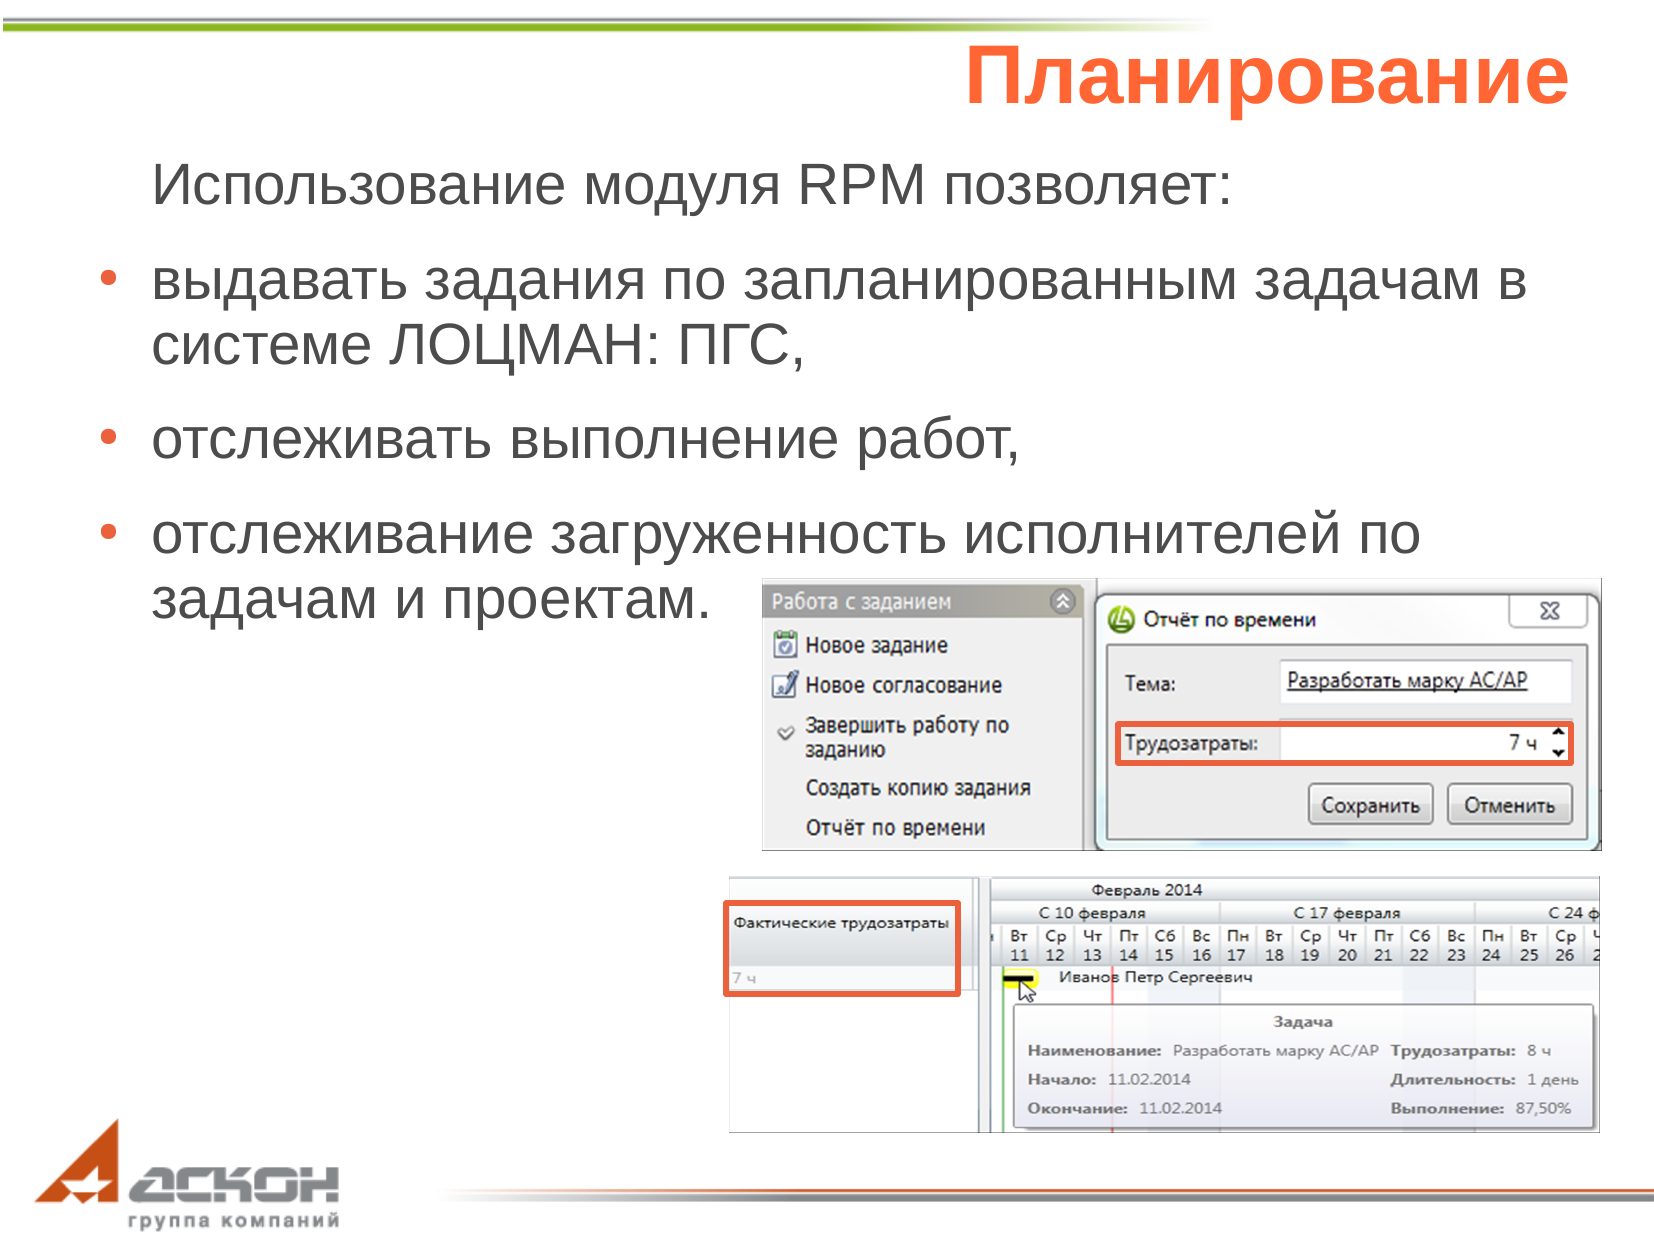

# Планирование
Использование модуля RPM позволяет:
выдавать задания по запланированным задачам в 	системе ЛОЦМАН: ПГС,
отслеживать выполнение работ,
отслеживание загруженность исполнителей по задачам и проектам.